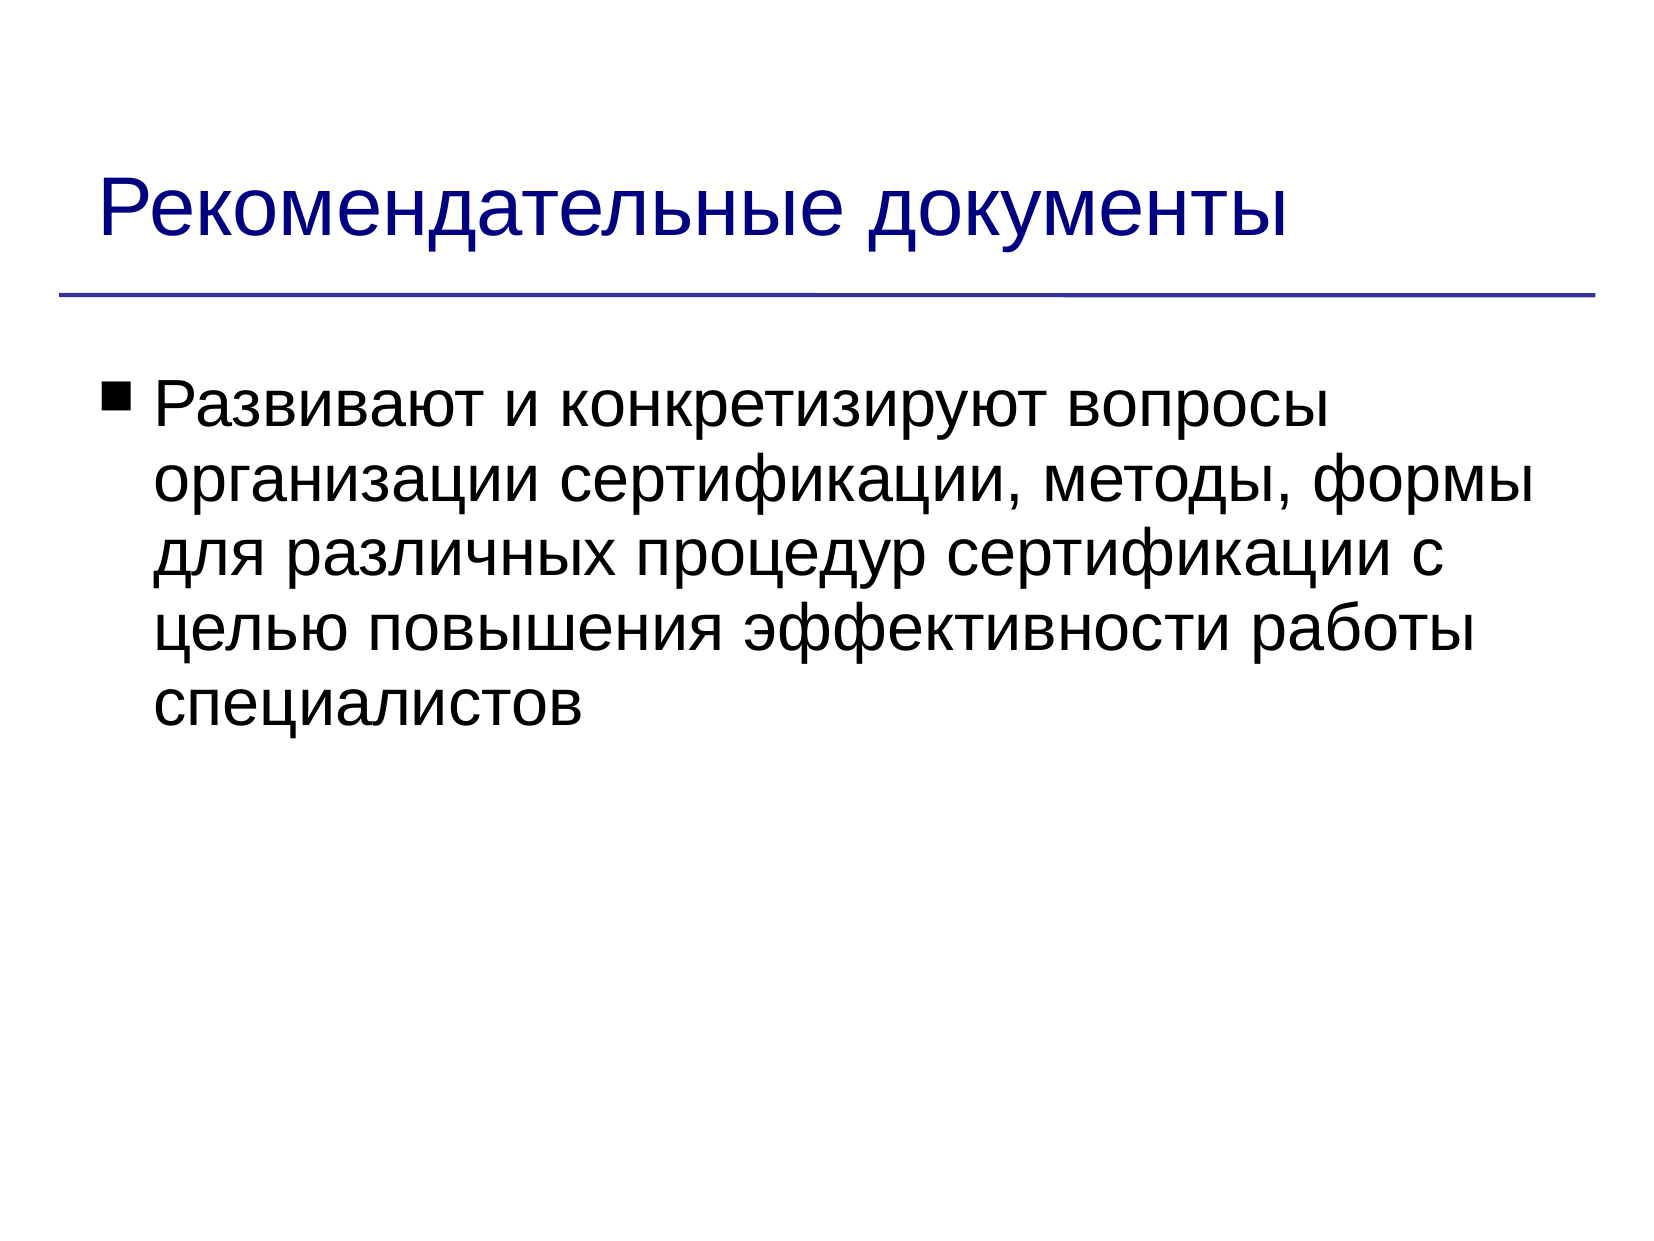

# Рекомендательные документы
Развивают и конкретизируют вопросы организации сертификации, методы, формы для различных процедур сертификации с целью повышения эффективности работы специалистов